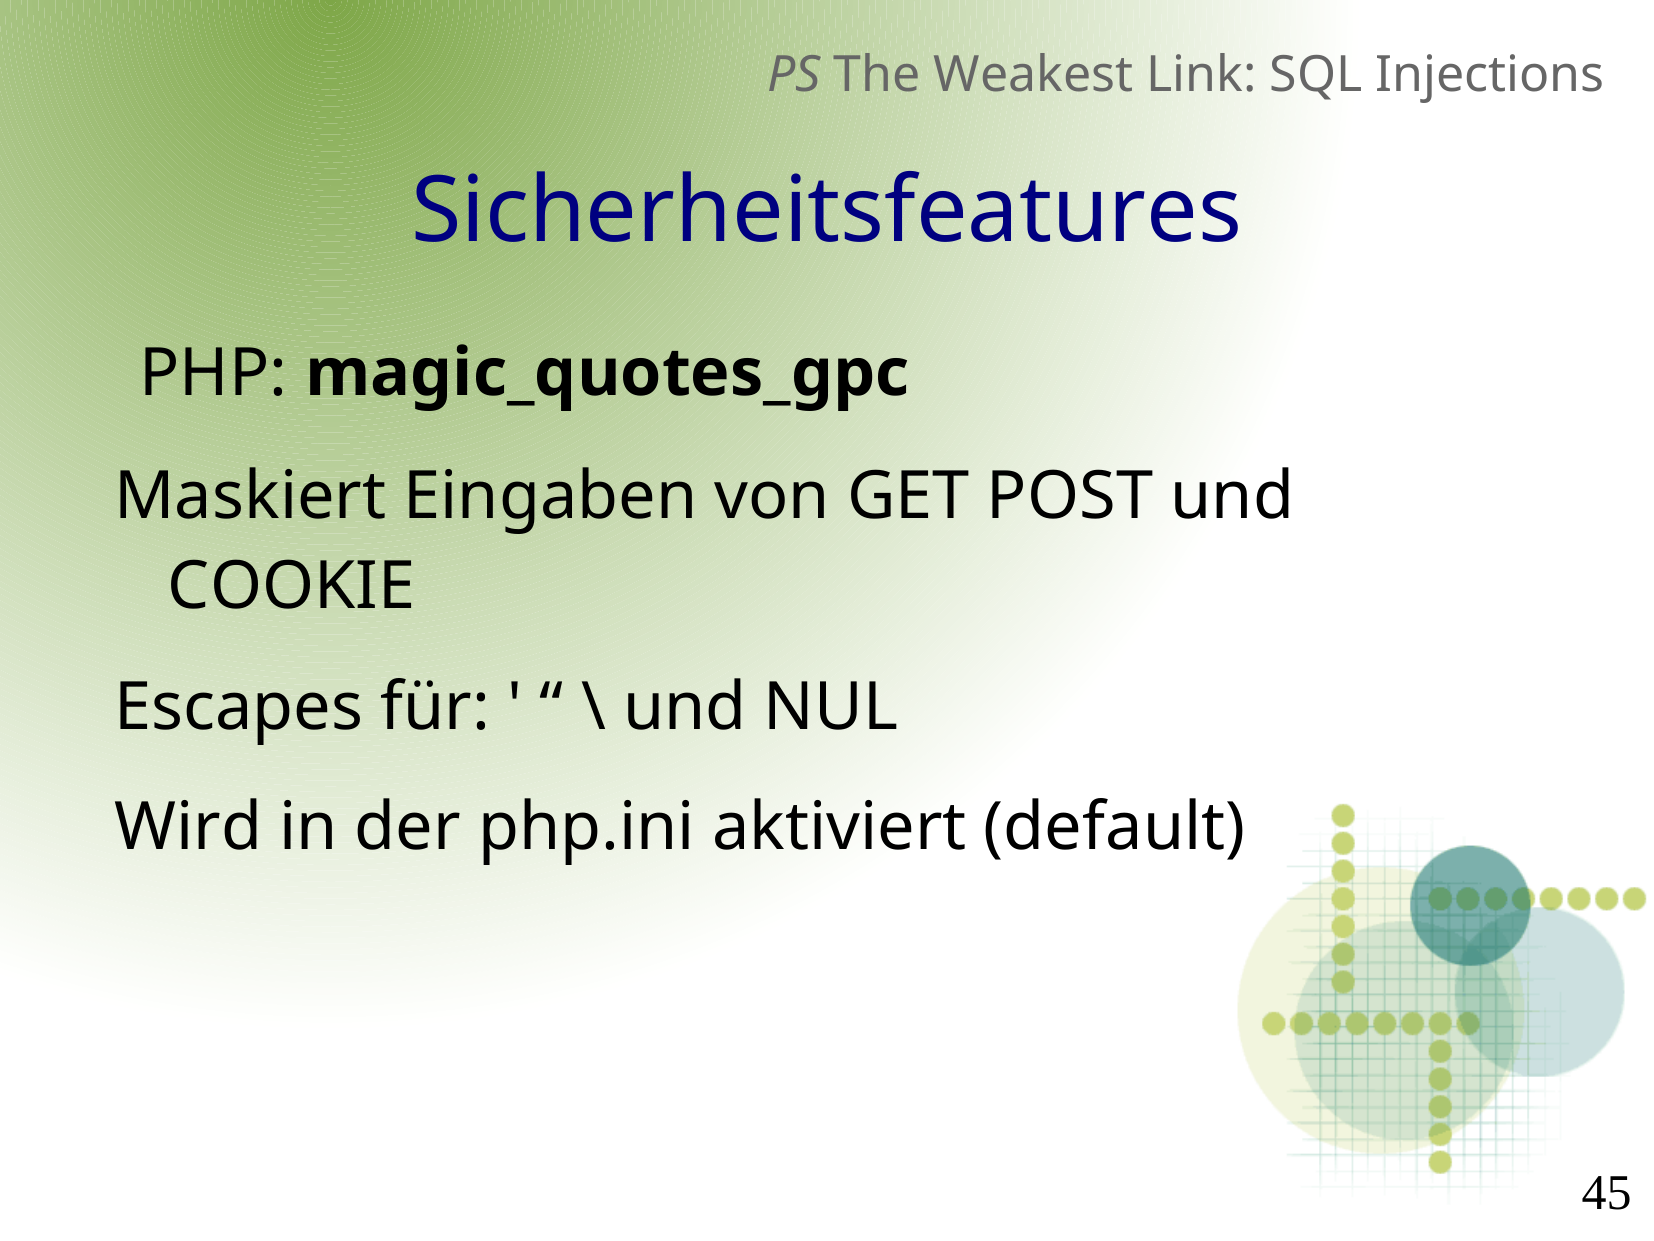

# Sicherheitsfeatures
PHP: magic_quotes_gpc
Maskiert Eingaben von GET POST und COOKIE
Escapes für: ' “ \ und NUL
Wird in der php.ini aktiviert (default)